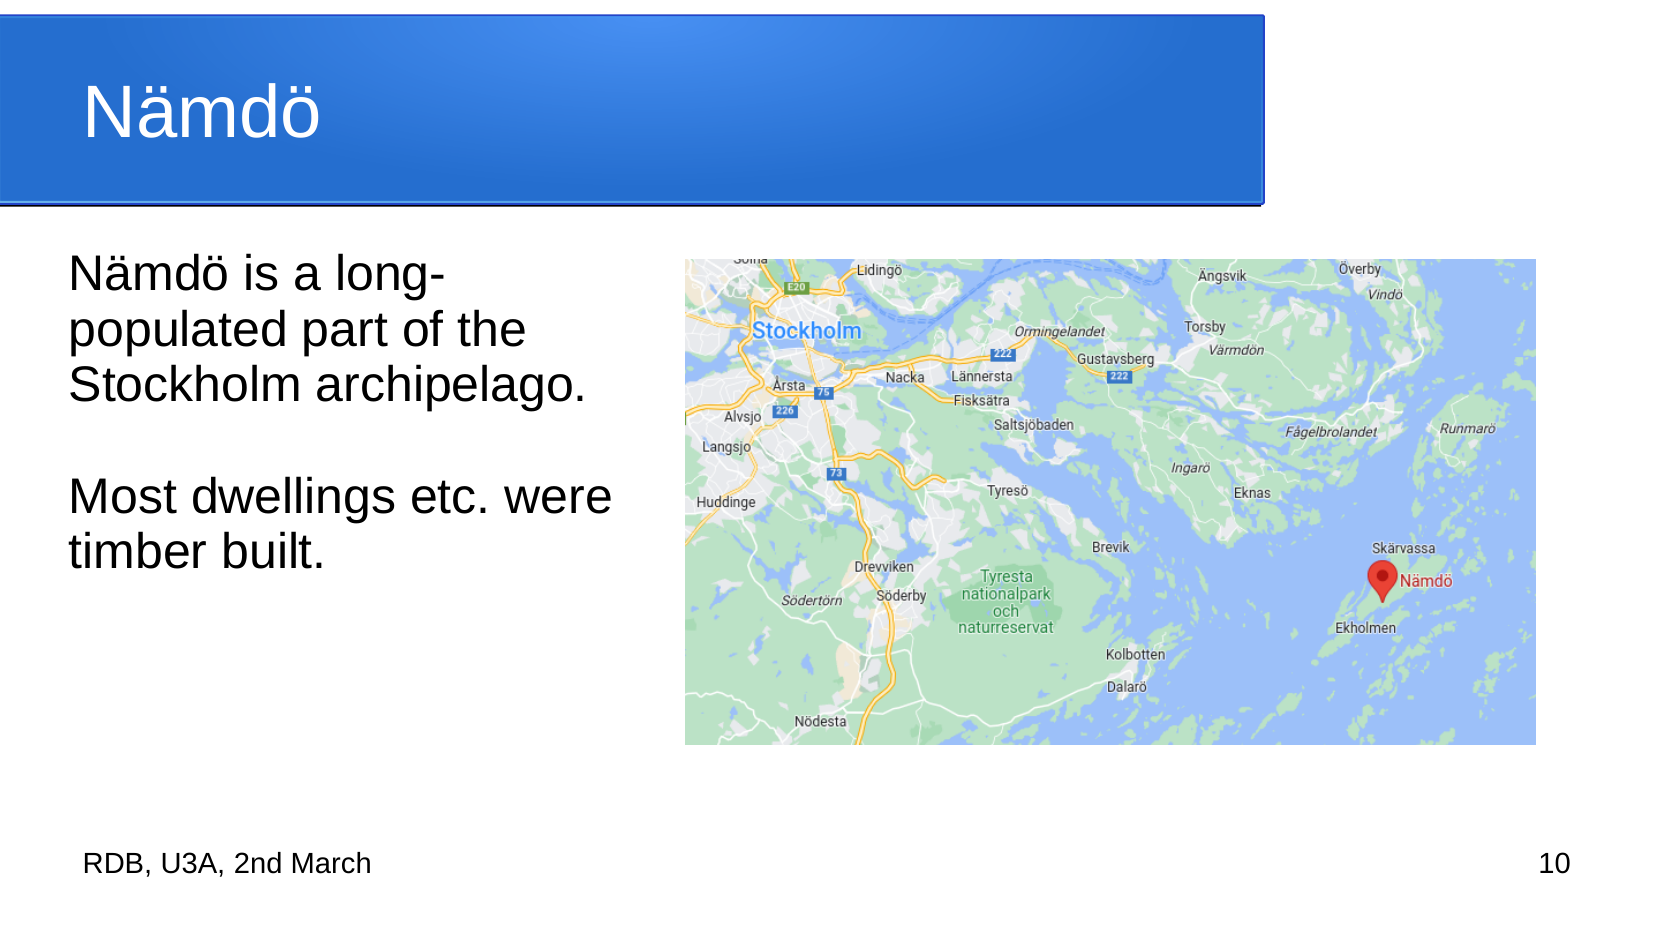

# Nämdö
Nämdö is a long-populated part of the Stockholm archipelago.
Most dwellings etc. were timber built.
RDB, U3A, 2nd March
10